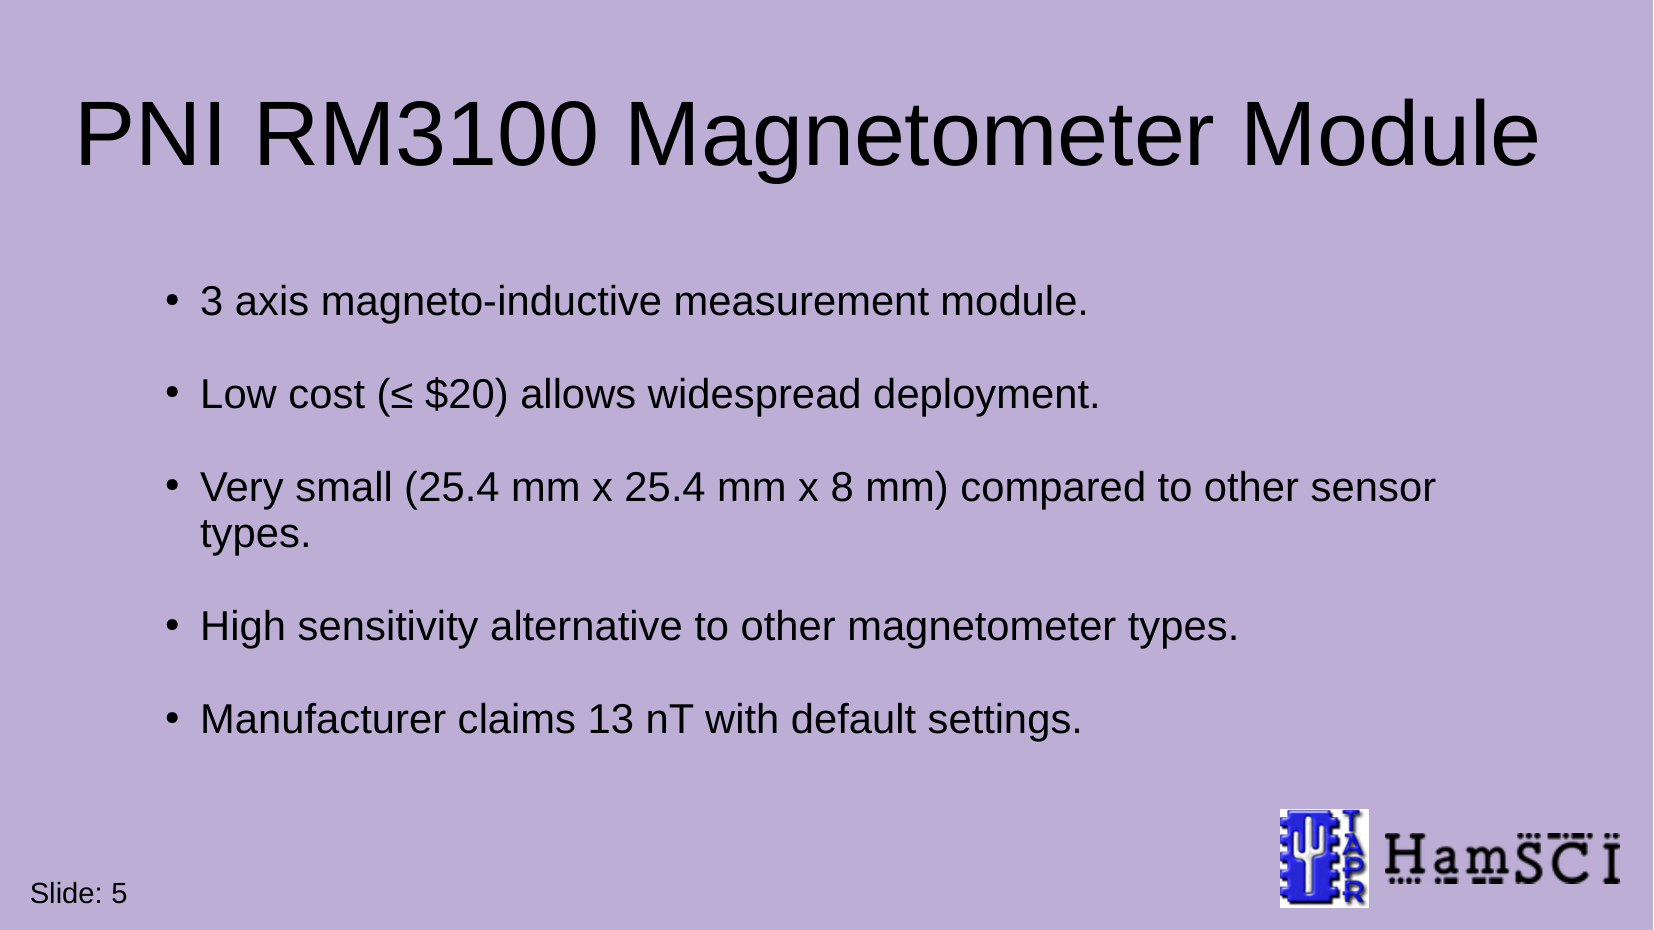

PNI RM3100 Magnetometer Module
3 axis magneto-inductive measurement module.
Low cost (≤ $20) allows widespread deployment.
Very small (25.4 mm x 25.4 mm x 8 mm) compared to other sensor types.
High sensitivity alternative to other magnetometer types.
Manufacturer claims 13 nT with default settings.